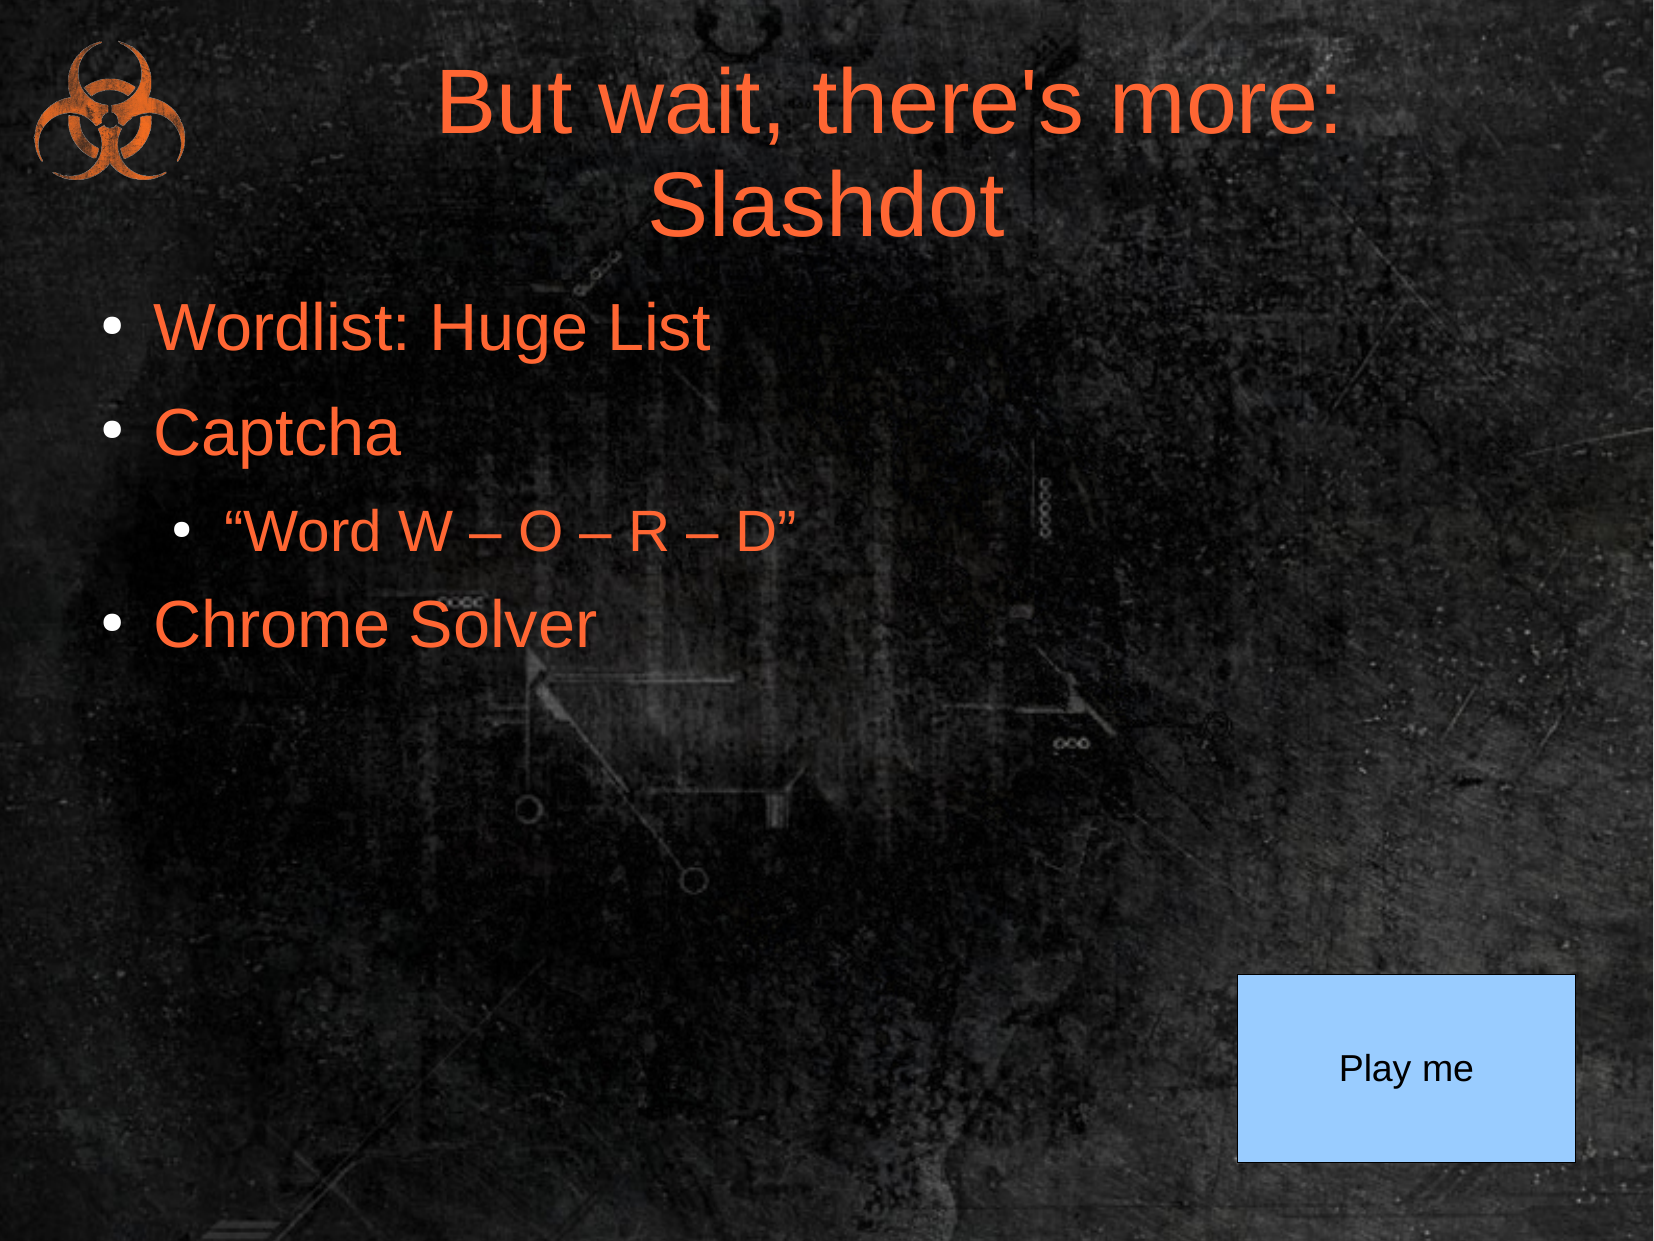

# But wait, there's more: Slashdot
Wordlist: Huge List
Captcha
“Word W – O – R – D”
Chrome Solver
Play me